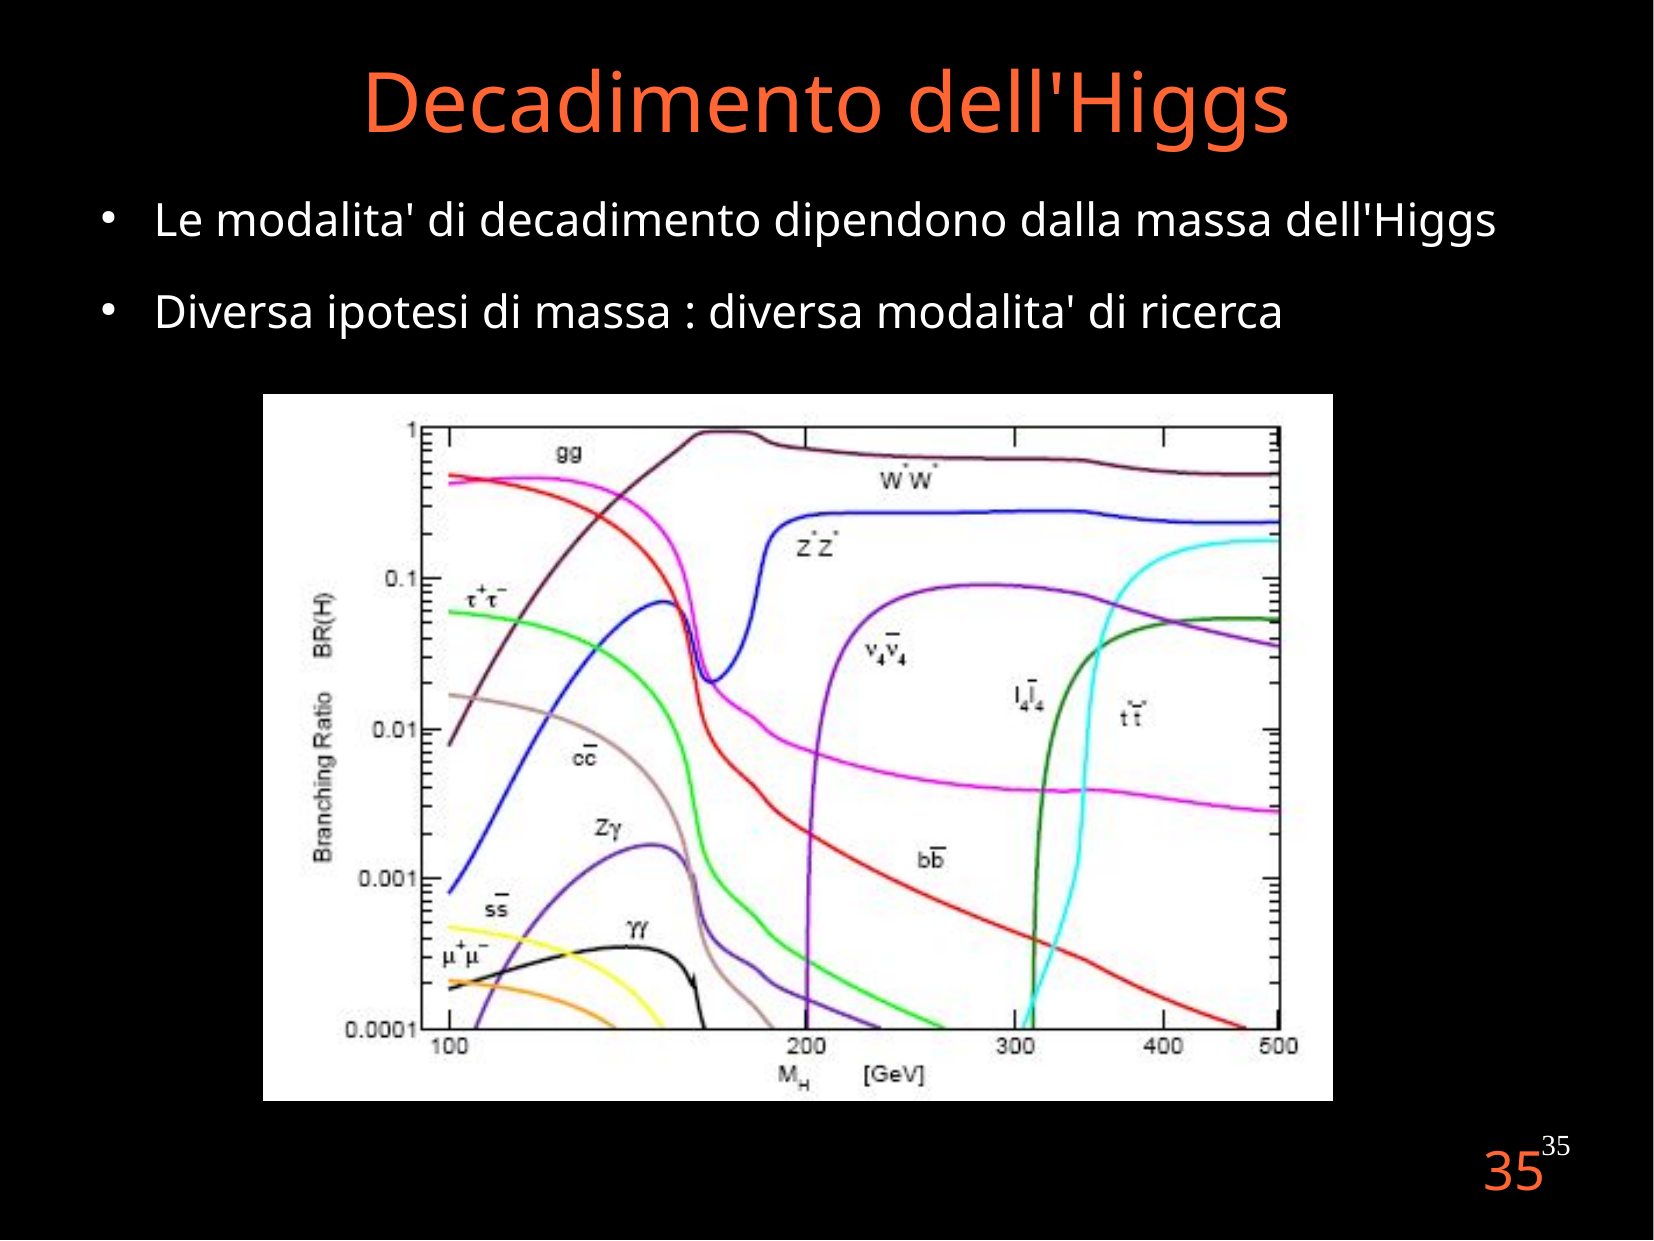

# Decadimento dell'Higgs
Le modalita' di decadimento dipendono dalla massa dell'Higgs
Diversa ipotesi di massa : diversa modalita' di ricerca
35